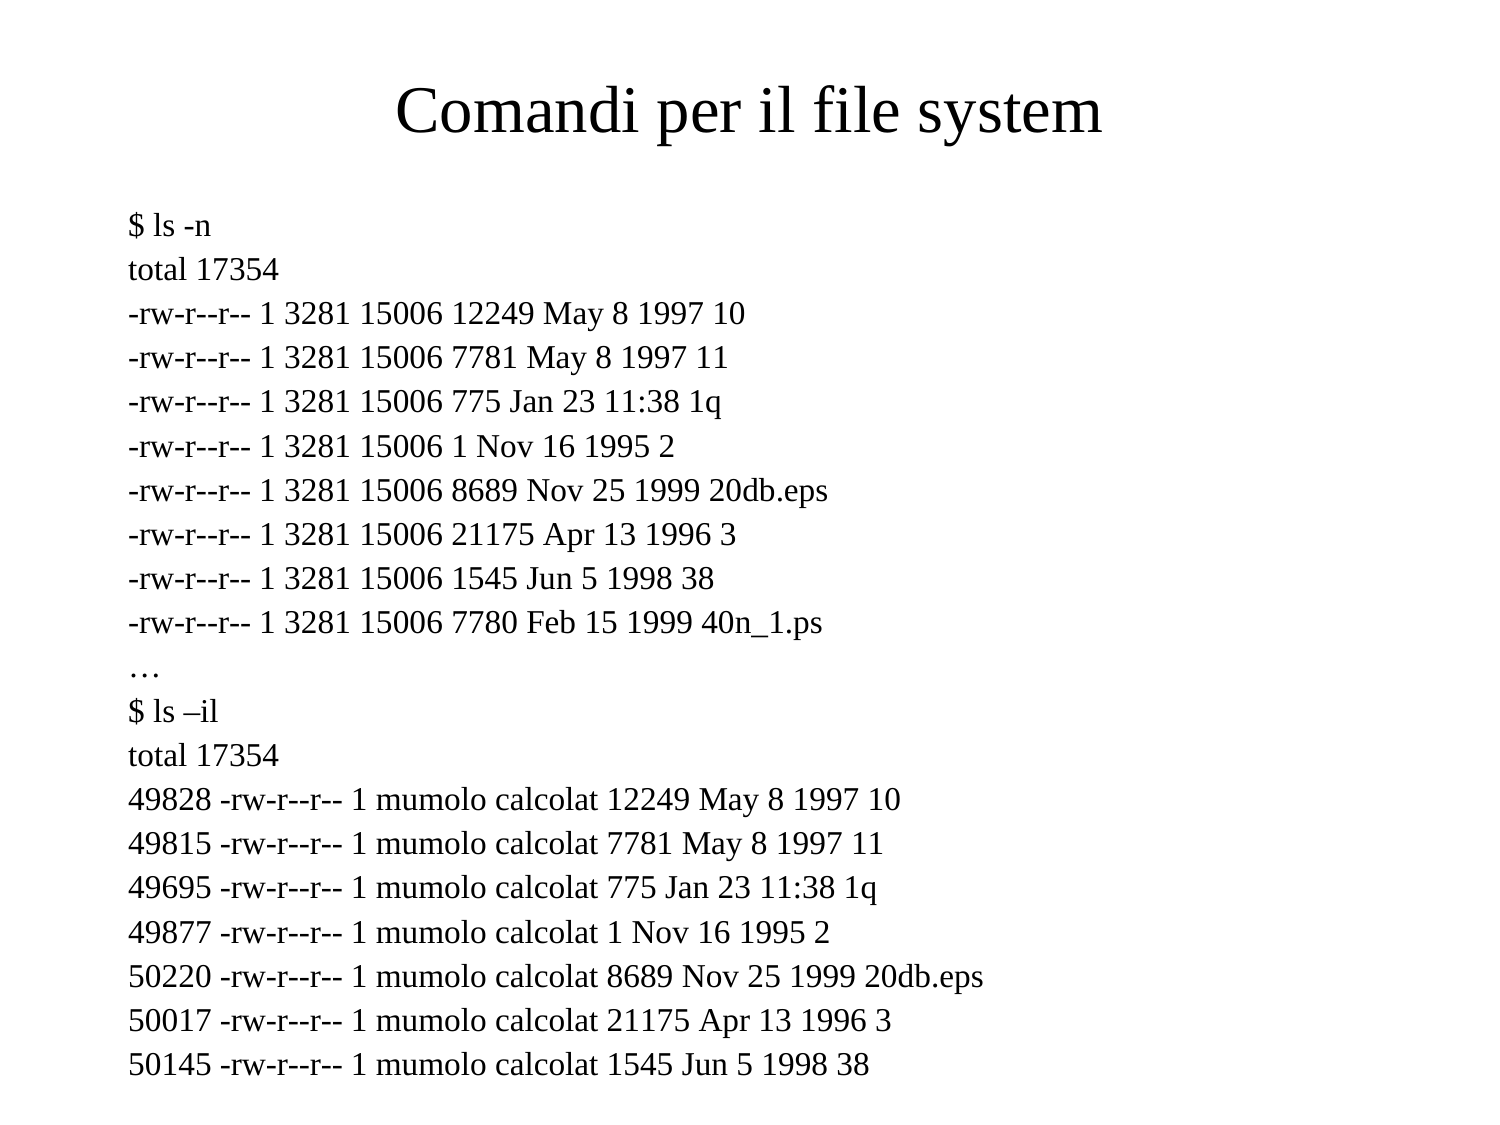

# Comandi per il file system
$ ls -n
total 17354
-rw-r--r-- 1 3281 15006 12249 May 8 1997 10
-rw-r--r-- 1 3281 15006 7781 May 8 1997 11
-rw-r--r-- 1 3281 15006 775 Jan 23 11:38 1q
-rw-r--r-- 1 3281 15006 1 Nov 16 1995 2
-rw-r--r-- 1 3281 15006 8689 Nov 25 1999 20db.eps
-rw-r--r-- 1 3281 15006 21175 Apr 13 1996 3
-rw-r--r-- 1 3281 15006 1545 Jun 5 1998 38
-rw-r--r-- 1 3281 15006 7780 Feb 15 1999 40n_1.ps
…
$ ls –il
total 17354
49828 -rw-r--r-- 1 mumolo calcolat 12249 May 8 1997 10
49815 -rw-r--r-- 1 mumolo calcolat 7781 May 8 1997 11
49695 -rw-r--r-- 1 mumolo calcolat 775 Jan 23 11:38 1q
49877 -rw-r--r-- 1 mumolo calcolat 1 Nov 16 1995 2
50220 -rw-r--r-- 1 mumolo calcolat 8689 Nov 25 1999 20db.eps
50017 -rw-r--r-- 1 mumolo calcolat 21175 Apr 13 1996 3
50145 -rw-r--r-- 1 mumolo calcolat 1545 Jun 5 1998 38